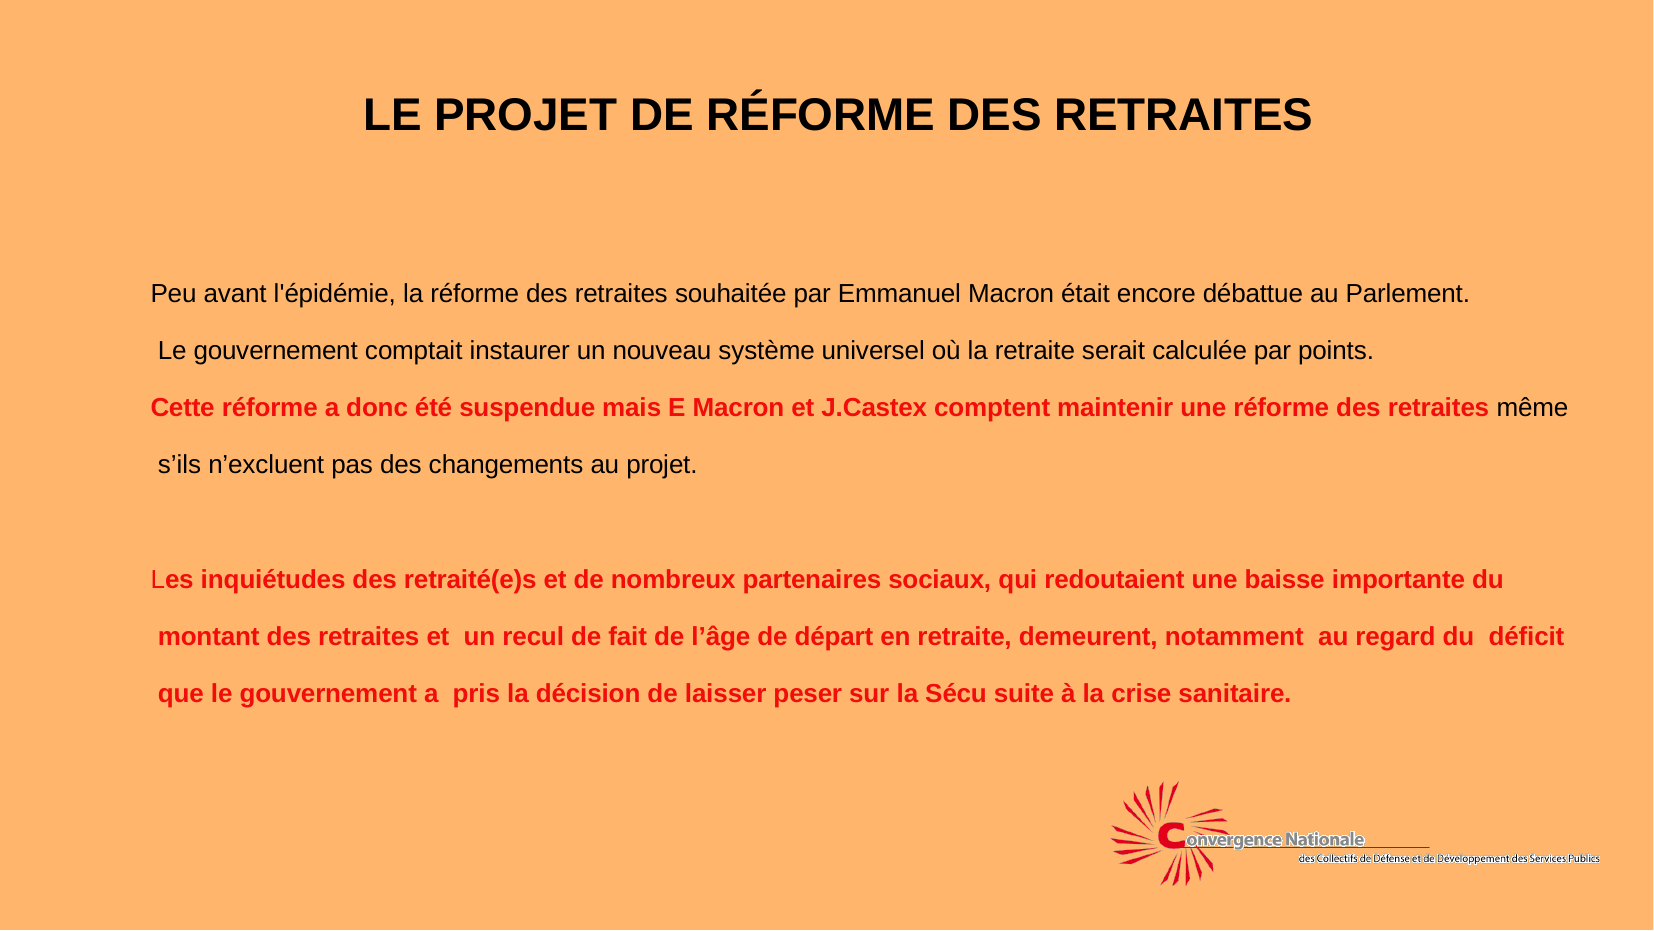

# LE PROJET DE RÉFORME DES RETRAITES
Peu avant l'épidémie, la réforme des retraites souhaitée par Emmanuel Macron était encore débattue au Parlement.
 Le gouvernement comptait instaurer un nouveau système universel où la retraite serait calculée par points.
Cette réforme a donc été suspendue mais E Macron et J.Castex comptent maintenir une réforme des retraites même
 s’ils n’excluent pas des changements au projet.
Les inquiétudes des retraité(e)s et de nombreux partenaires sociaux, qui redoutaient une baisse importante du
 montant des retraites et un recul de fait de l’âge de départ en retraite, demeurent, notamment au regard du déficit
 que le gouvernement a pris la décision de laisser peser sur la Sécu suite à la crise sanitaire.